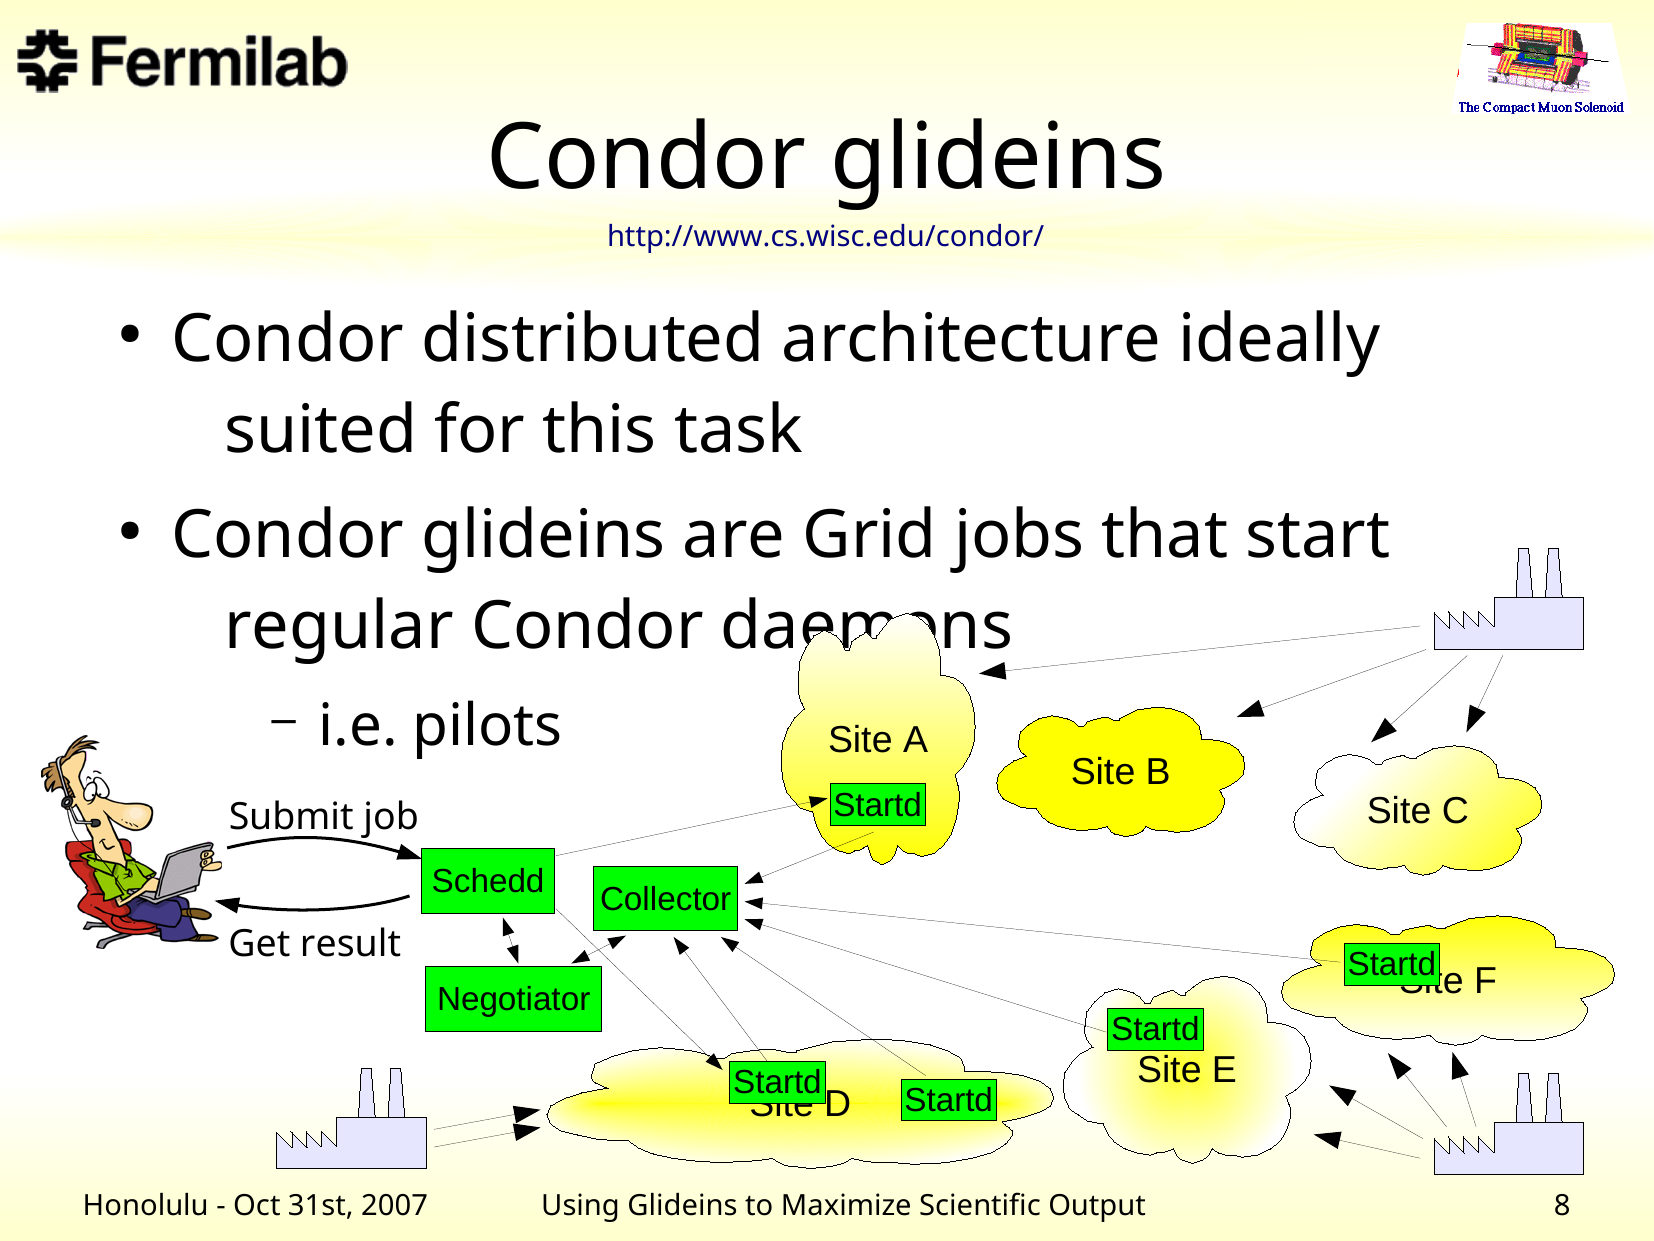

# Condor glideins
http://www.cs.wisc.edu/condor/
Condor distributed architecture ideally suited for this task
Condor glideins are Grid jobs that start
regular Condor daemons
i.e. pilots
Site A
Site B
Site C
Submit job
Startd
Schedd
Collector
Get result
Site F
Startd
Negotiator
Site E
Startd
Site D
Startd
Startd
Using Glideins to Maximize Scientific Output
Honolulu - Oct 31st, 2007
8